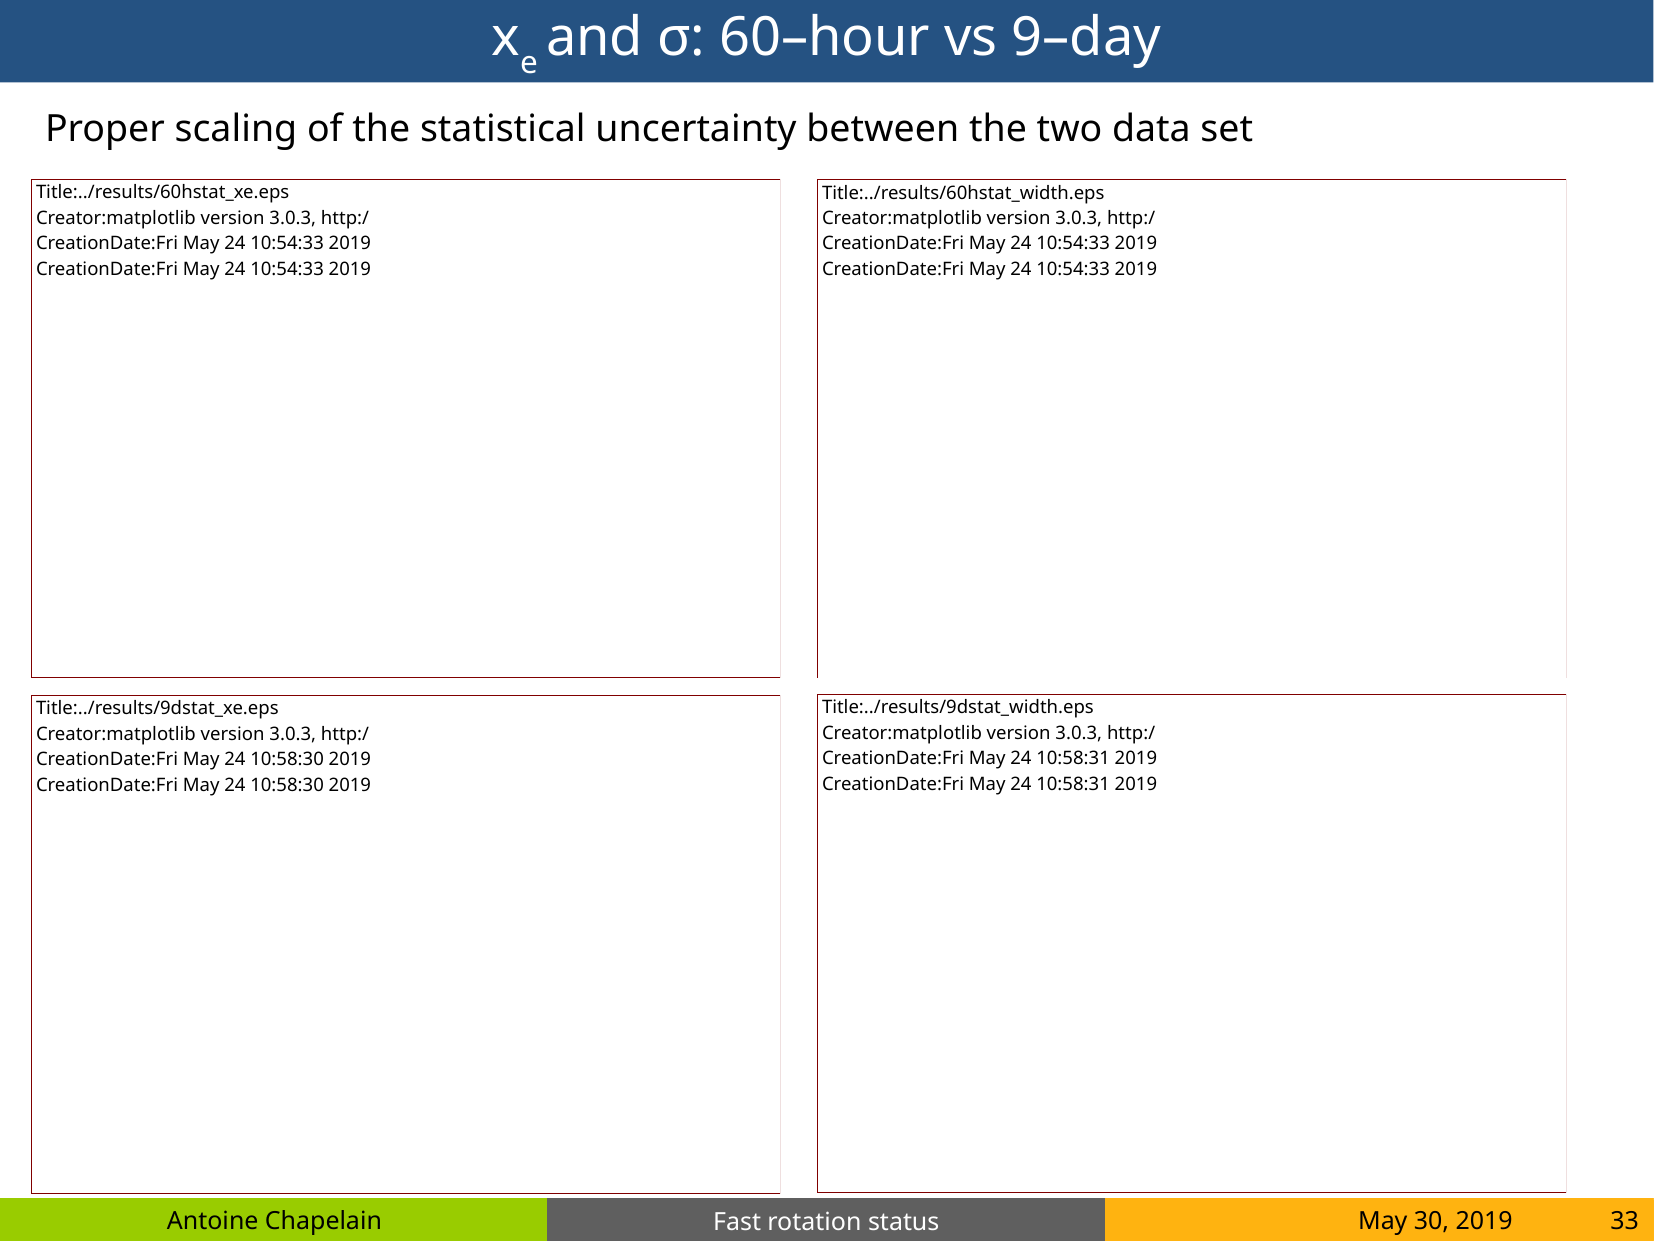

# xe and σ: 60–hour vs 9–day
Proper scaling of the statistical uncertainty between the two data set